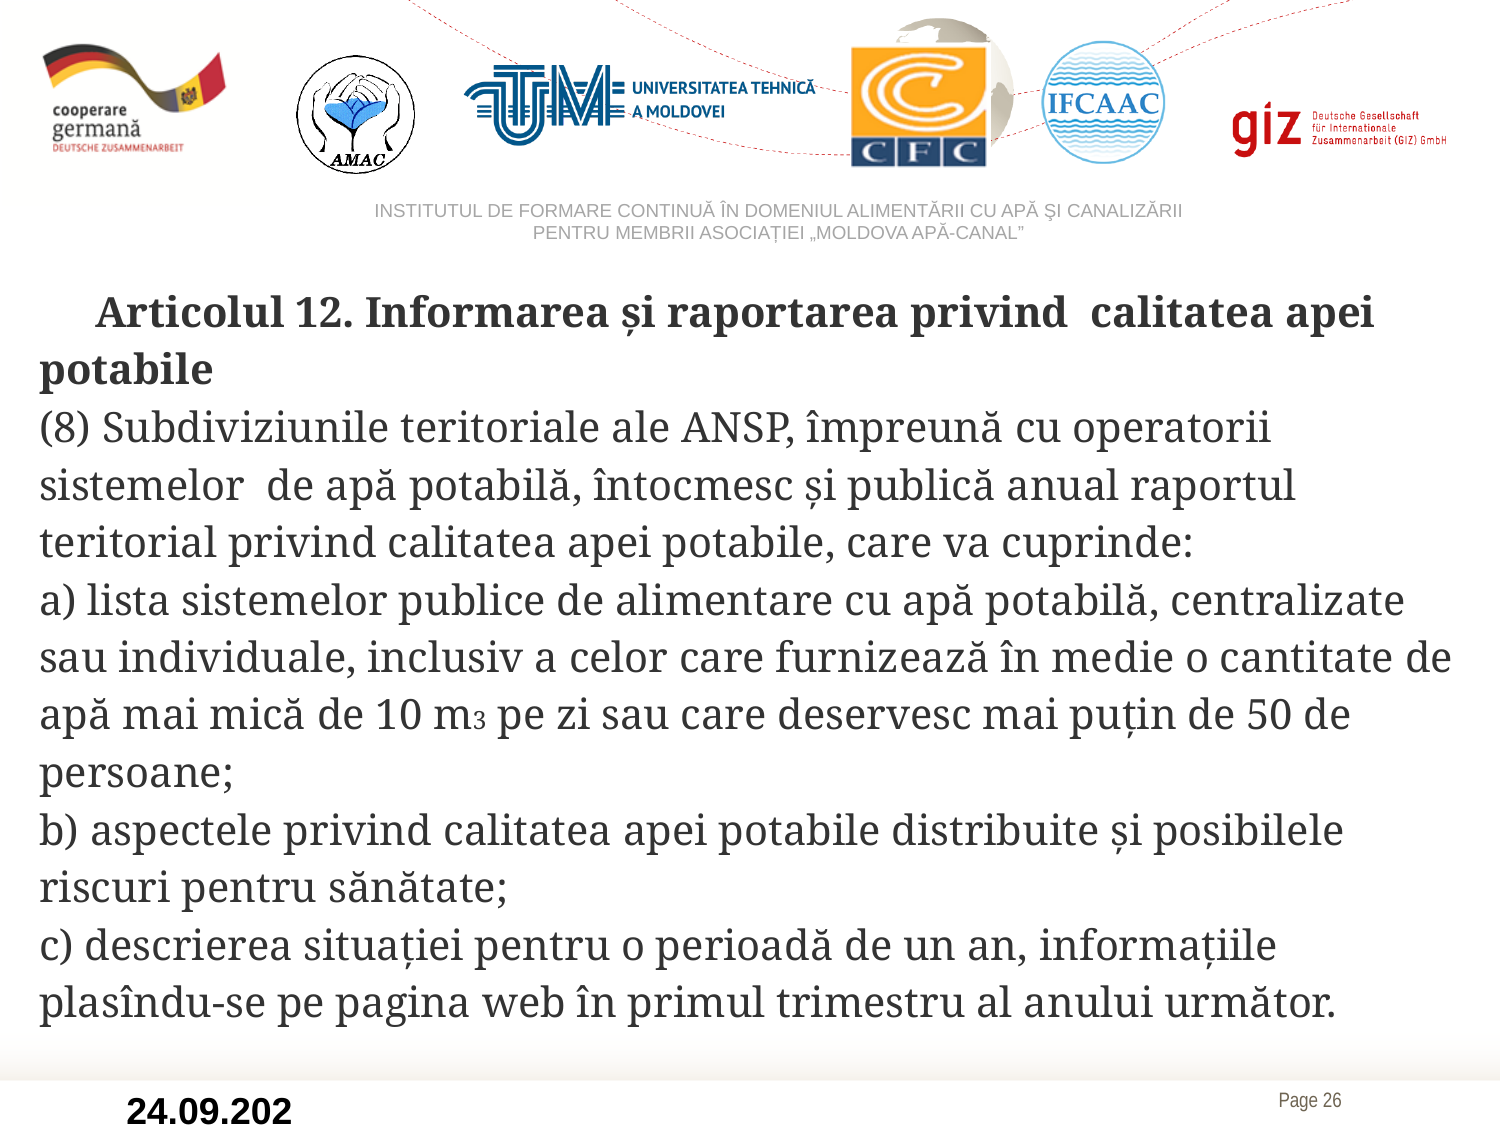

INSTITUTUL DE FORMARE CONTINUĂ ÎN DOMENIUL ALIMENTĂRII CU APĂ ŞI CANALIZĂRII
PENTRU MEMBRII ASOCIAȚIEI „MOLDOVA APĂ-CANAL”
# Articolul 12. Informarea și raportarea privind  calitatea apei potabile (8) Subdiviziunile teritoriale ale ANSP, împreună cu operatorii sistemelor de apă potabilă, întocmesc și publică anual raportul teritorial privind calitatea apei potabile, care va cuprinde: a) lista sistemelor publice de alimentare cu apă potabilă, centralizate sau individuale, inclusiv a celor care furnizează în medie o cantitate de apă mai mică de 10 m3 pe zi sau care deservesc mai puțin de 50 de persoane; b) aspectele privind calitatea apei potabile distribuite și posibilele riscuri pentru sănătate; c) descrierea situației pentru o perioadă de un an, informațiile plasîndu-se pe pagina web în primul trimestru al anului următor.